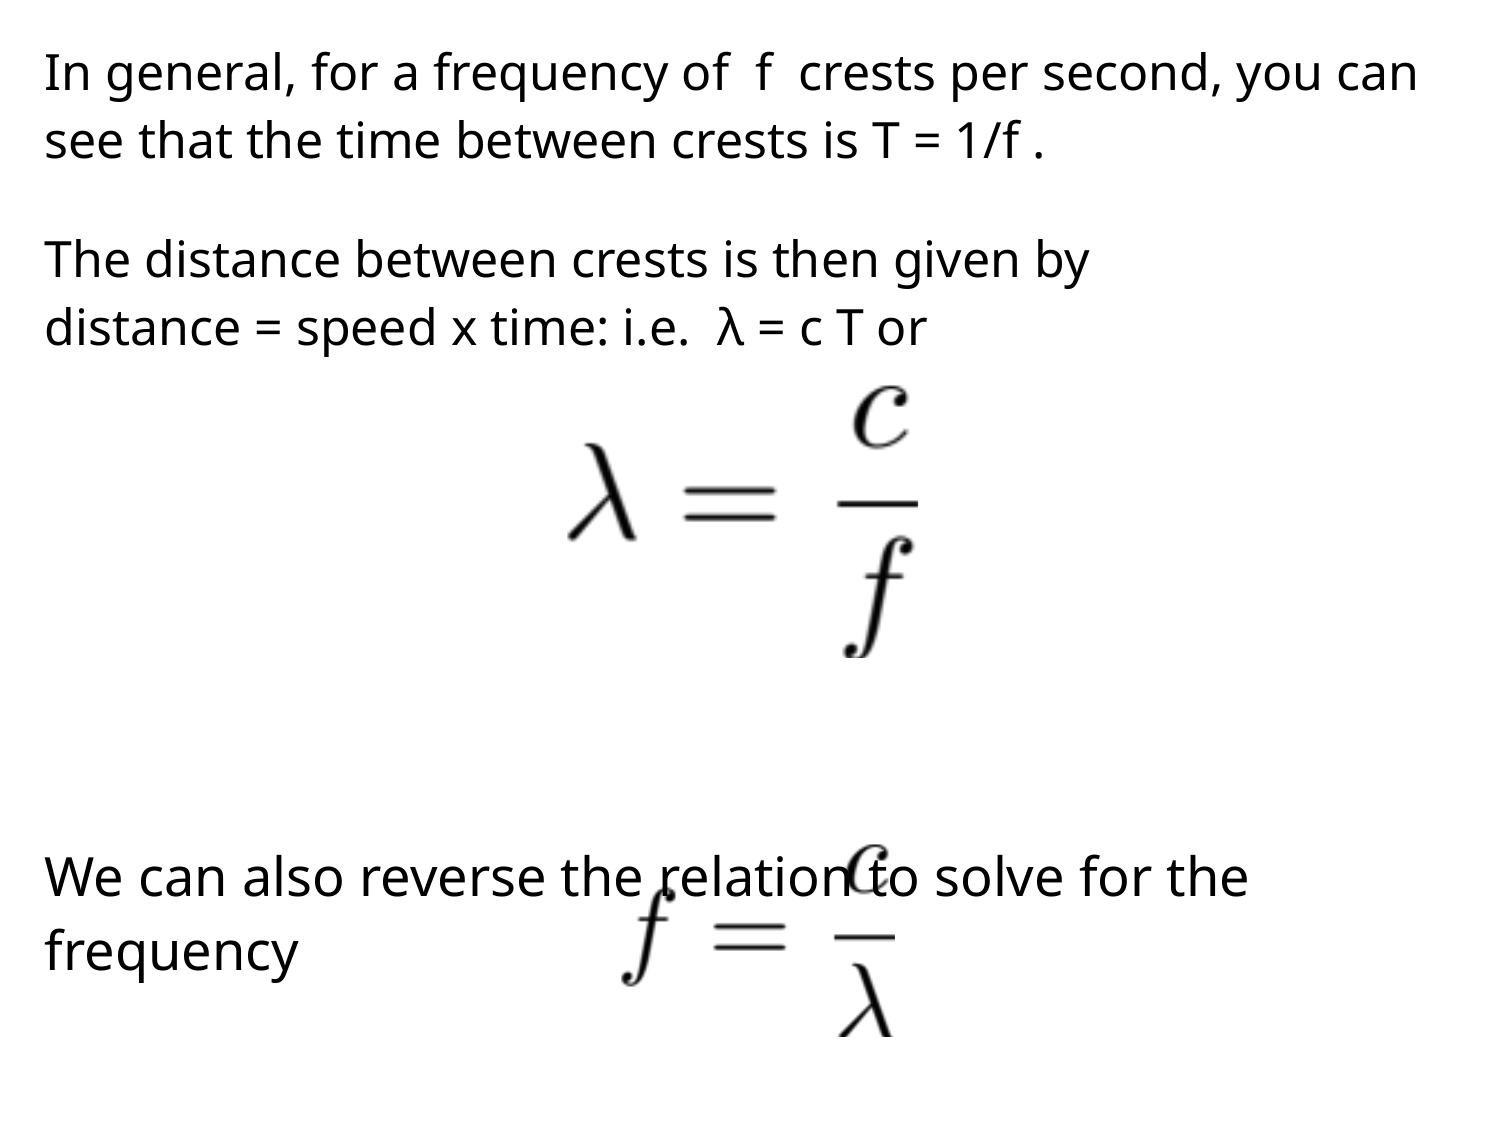

In general, for a frequency of f crests per second, you can see that the time between crests is T = 1/f .
The distance between crests is then given by
distance = speed x time: i.e. λ = c T or
We can also reverse the relation to solve for the frequency